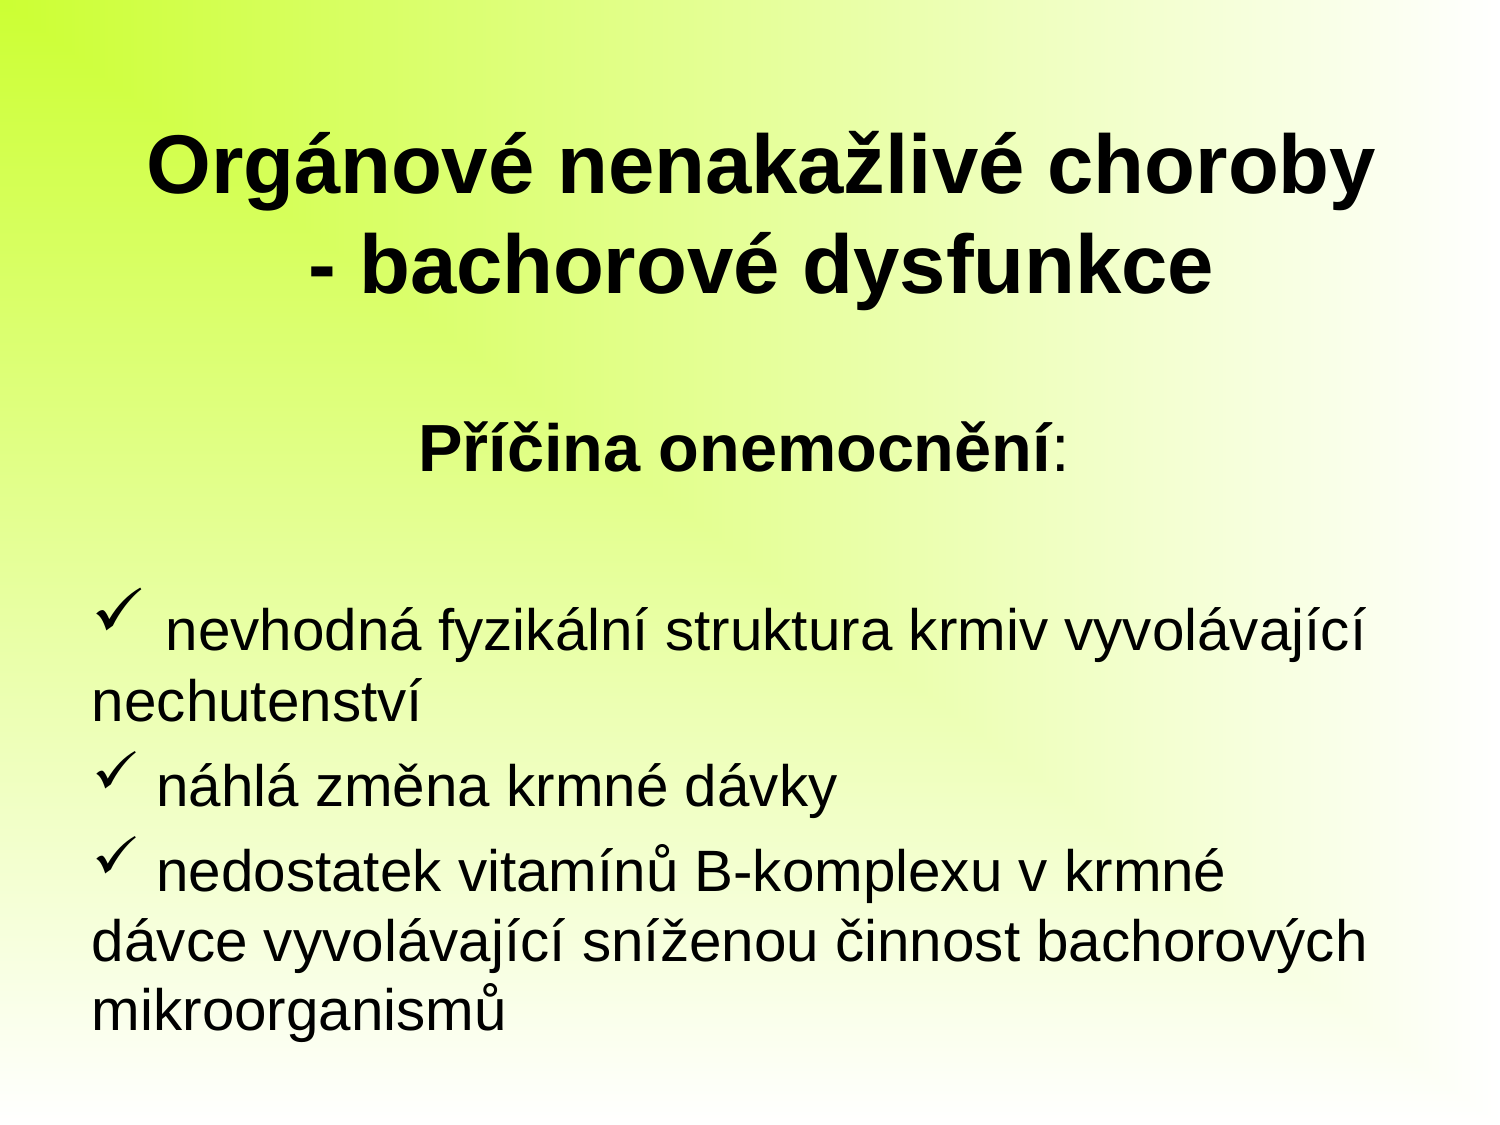

# Orgánové nenakažlivé choroby - bachorové dysfunkce
Příčina onemocnění:
 nevhodná fyzikální struktura krmiv vyvolávající nechutenství
 náhlá změna krmné dávky
 nedostatek vitamínů B-komplexu v krmné dávce vyvolávající sníženou činnost bachorových mikroorganismů